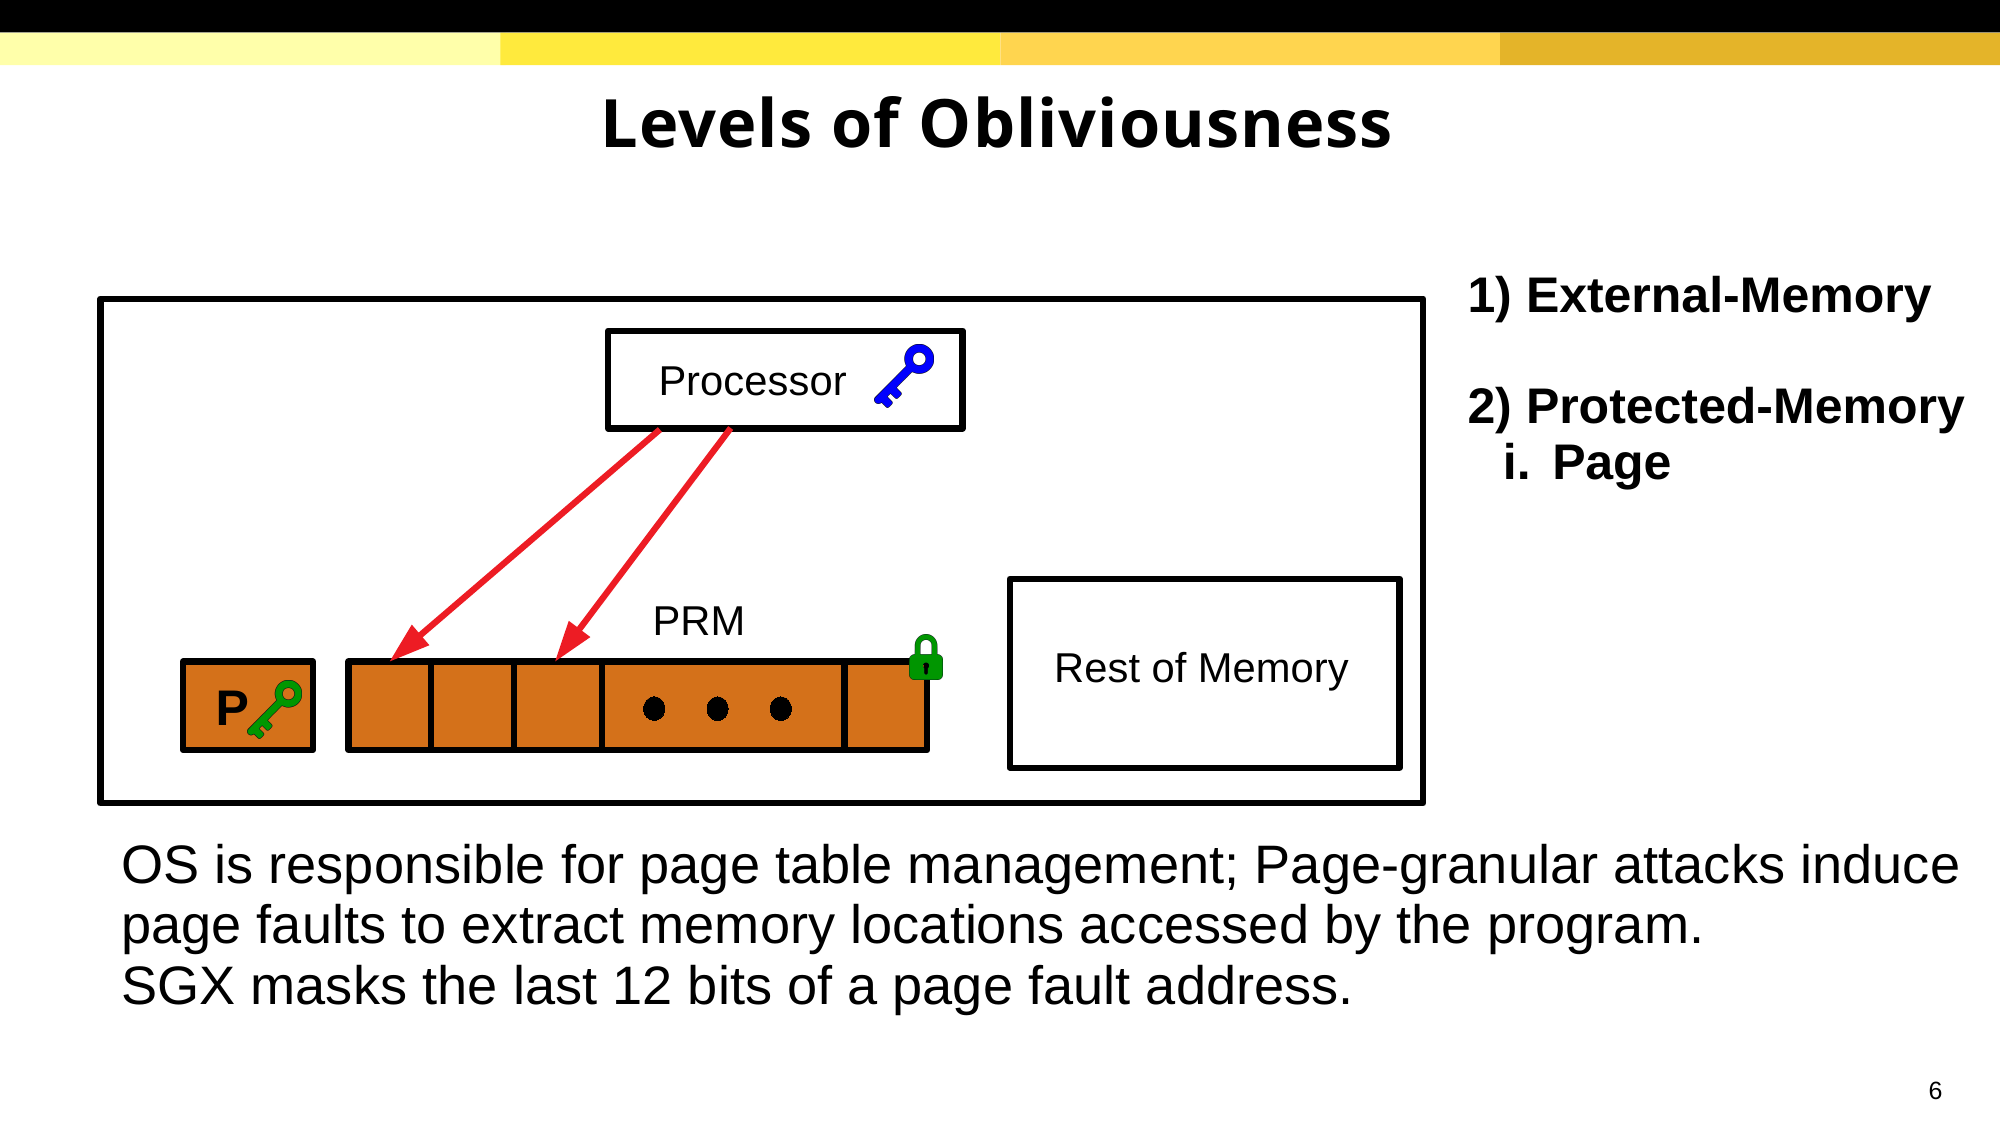

# Levels of Obliviousness
 External-Memory
 Protected-Memory
 Page
Processor
PRM
Rest of Memory
P
OS is responsible for page table management; Page-granular attacks induce
page faults to extract memory locations accessed by the program.
SGX masks the last 12 bits of a page fault address.
6